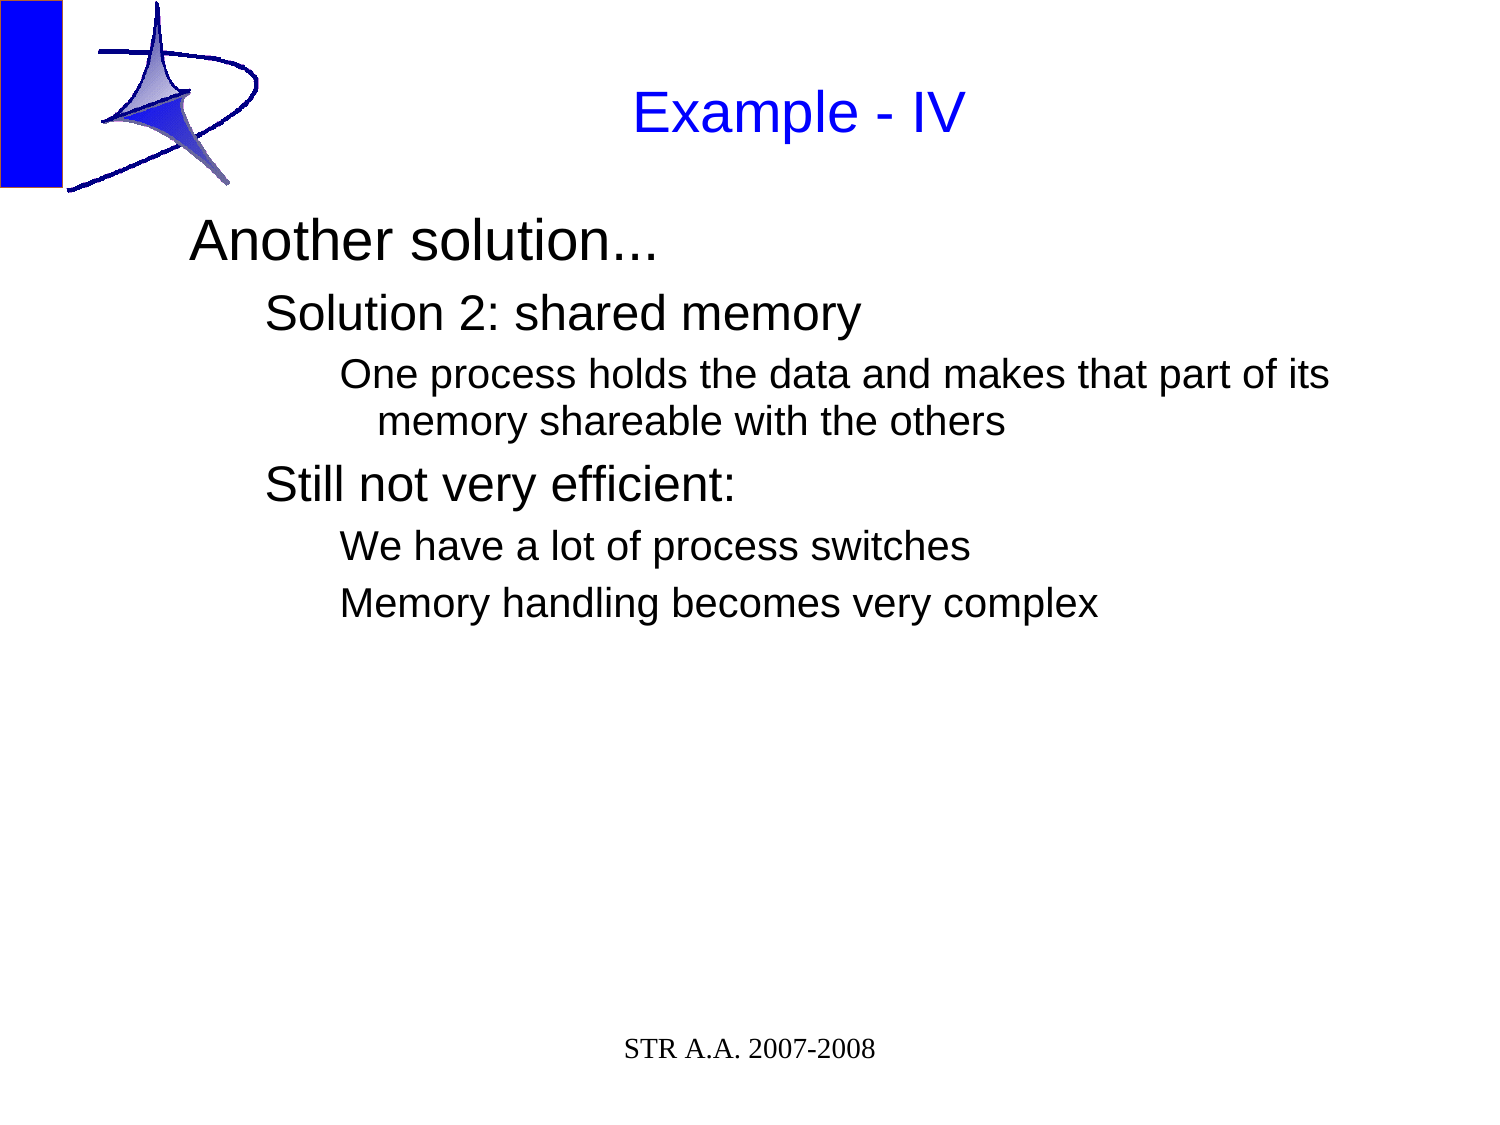

# Example - IV
Another solution...
Solution 2: shared memory
One process holds the data and makes that part of its memory shareable with the others
Still not very efficient:
We have a lot of process switches
Memory handling becomes very complex
STR A.A. 2007-2008